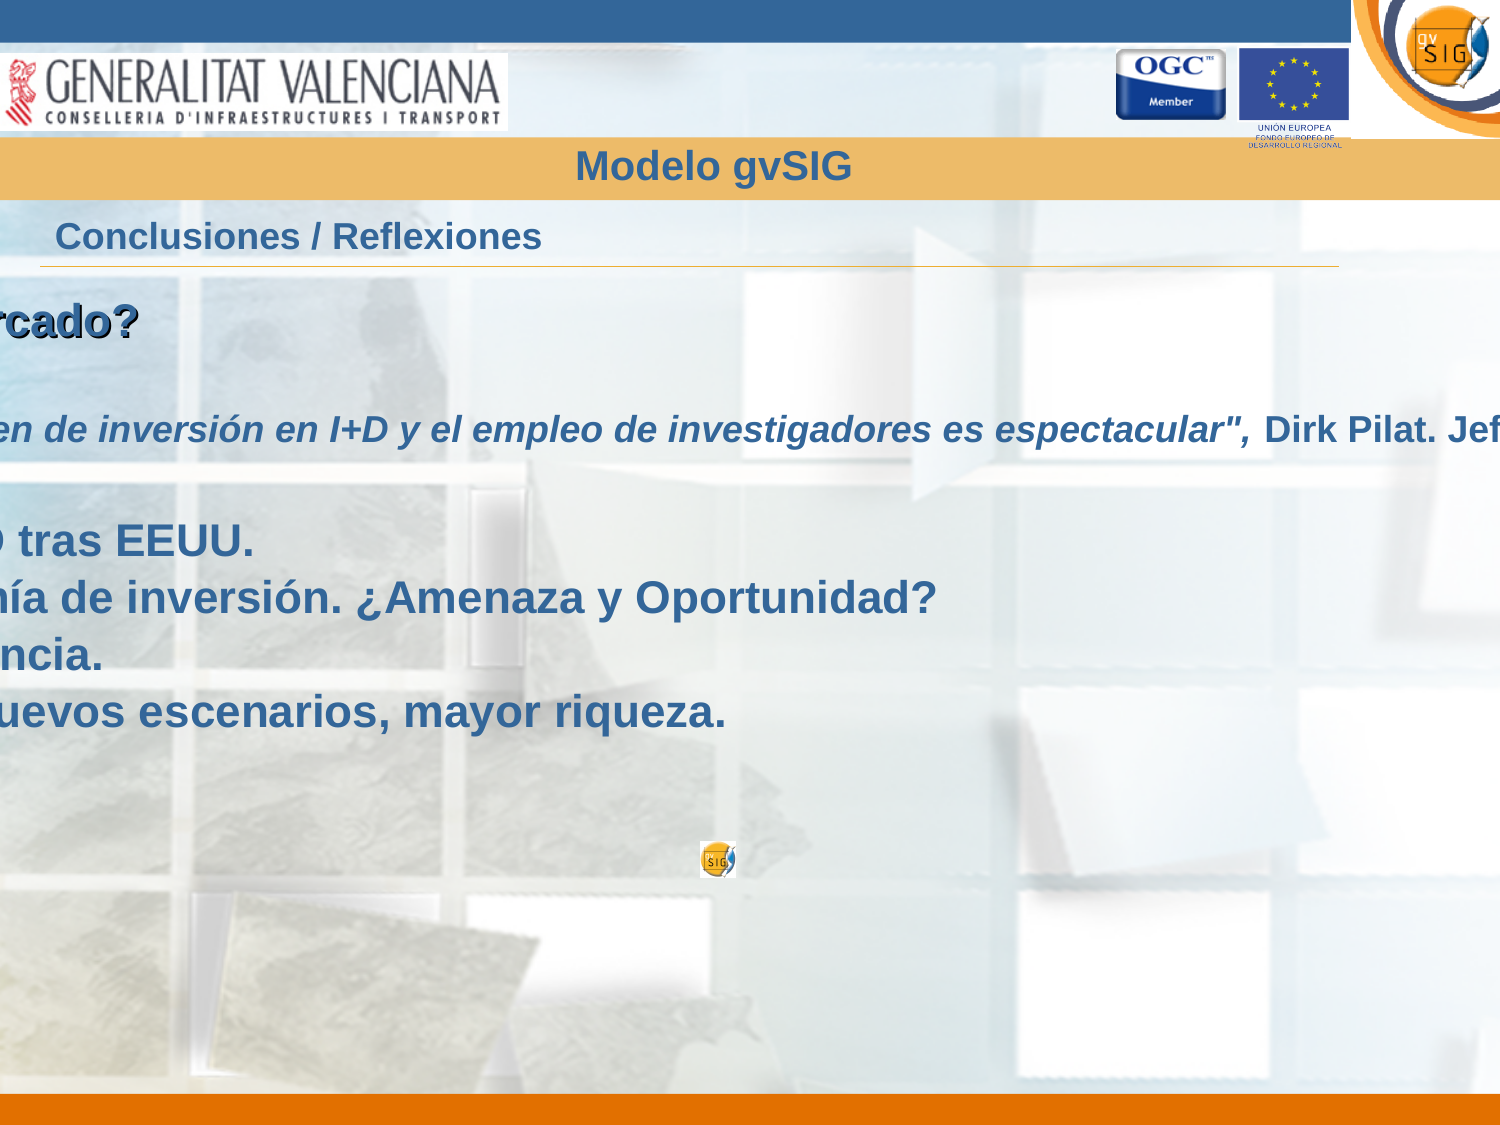

Modelo gvSIG
Conclusiones / Reflexiones
 ¿Como valoramos las dinámicas globales de mercado?
"La rapidez de la progresión de China en términos de volumen de inversión en I+D y el empleo de investigadores es espectacular", Dirk Pilat. Jefe de la división de política científica y tecnológica de la OCDE.
 China ocupará el segundo puesto mundial en I+D tras EEUU.
 Transición de economía de producción a economía de inversión. ¿Amenaza y Oportunidad?
 Modelo clásico especulativo: Amenaza. Competencia.
 Modelo alternativo colaboración: Oportunidad. Nuevos escenarios, mayor riqueza.